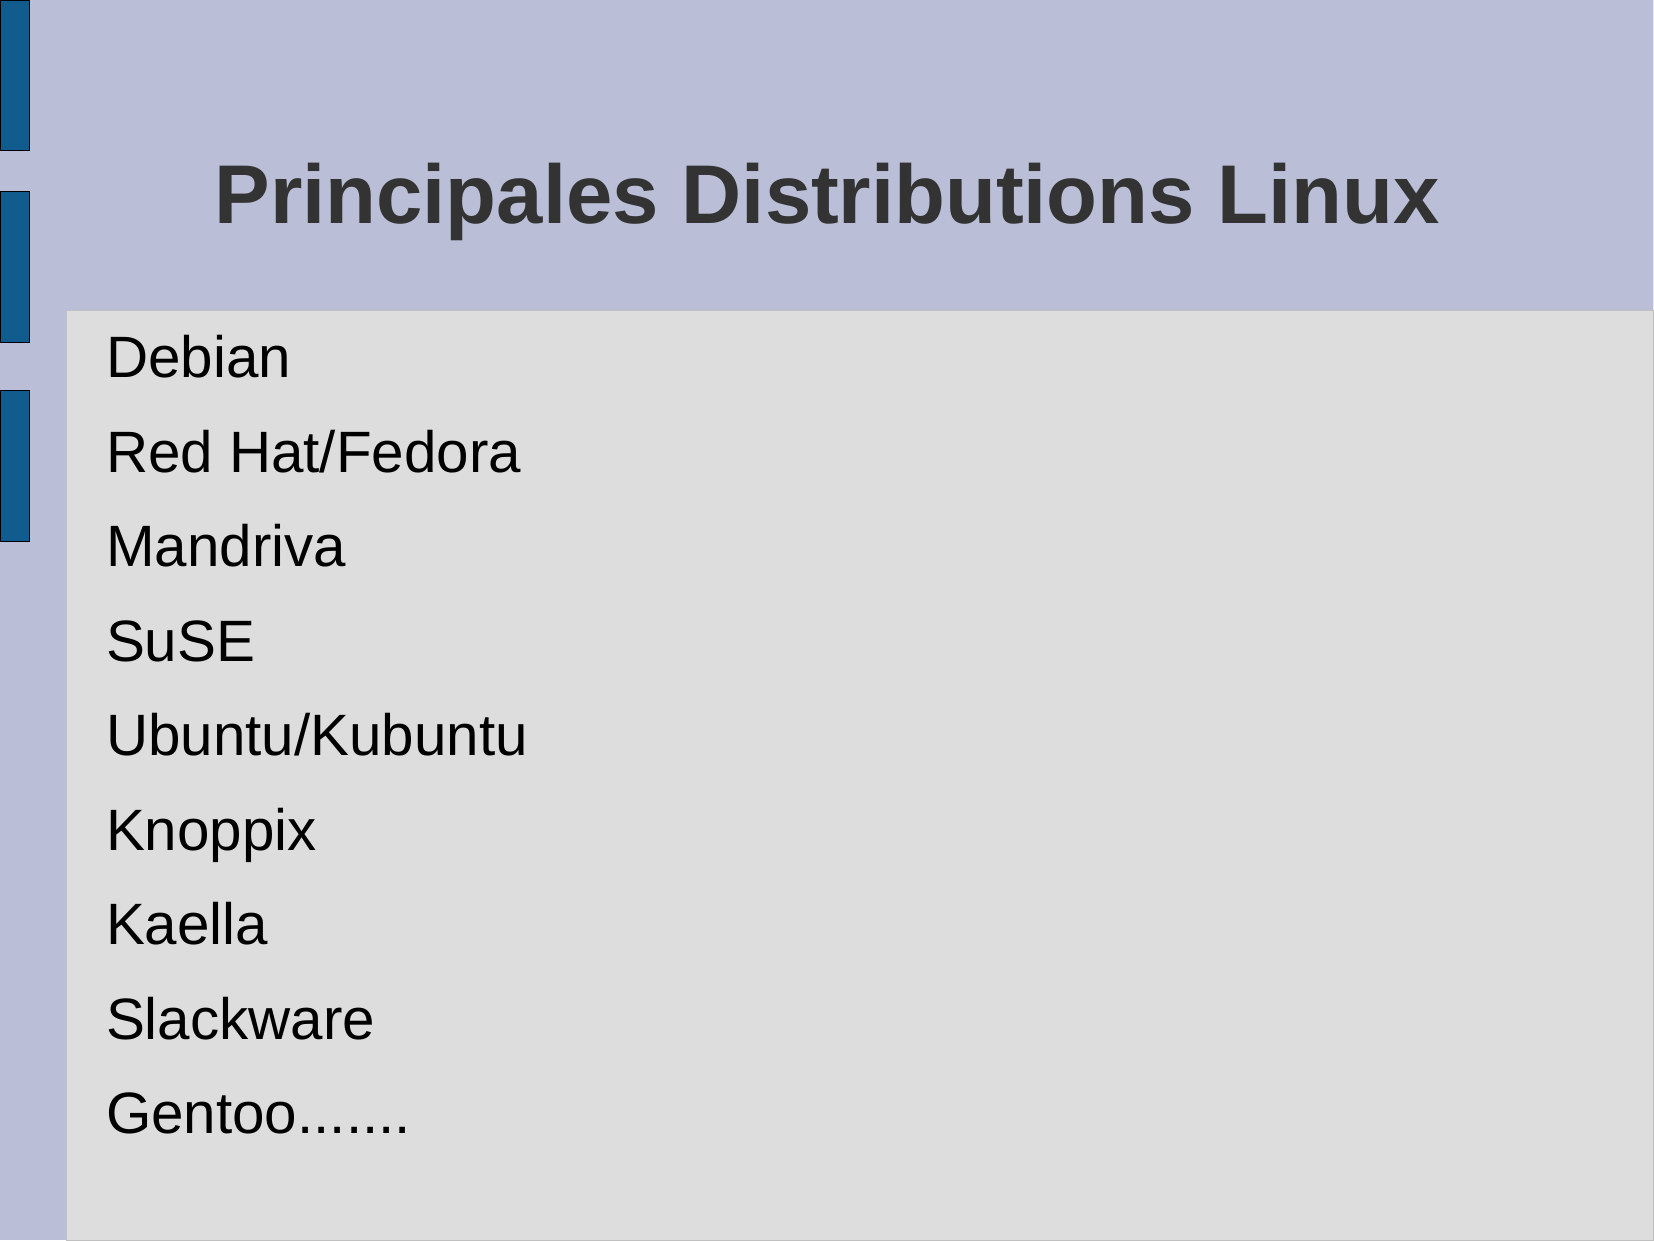

# Principales Distributions Linux
Debian
Red Hat/Fedora
Mandriva
SuSE
Ubuntu/Kubuntu
Knoppix
Kaella
Slackware
Gentoo.......